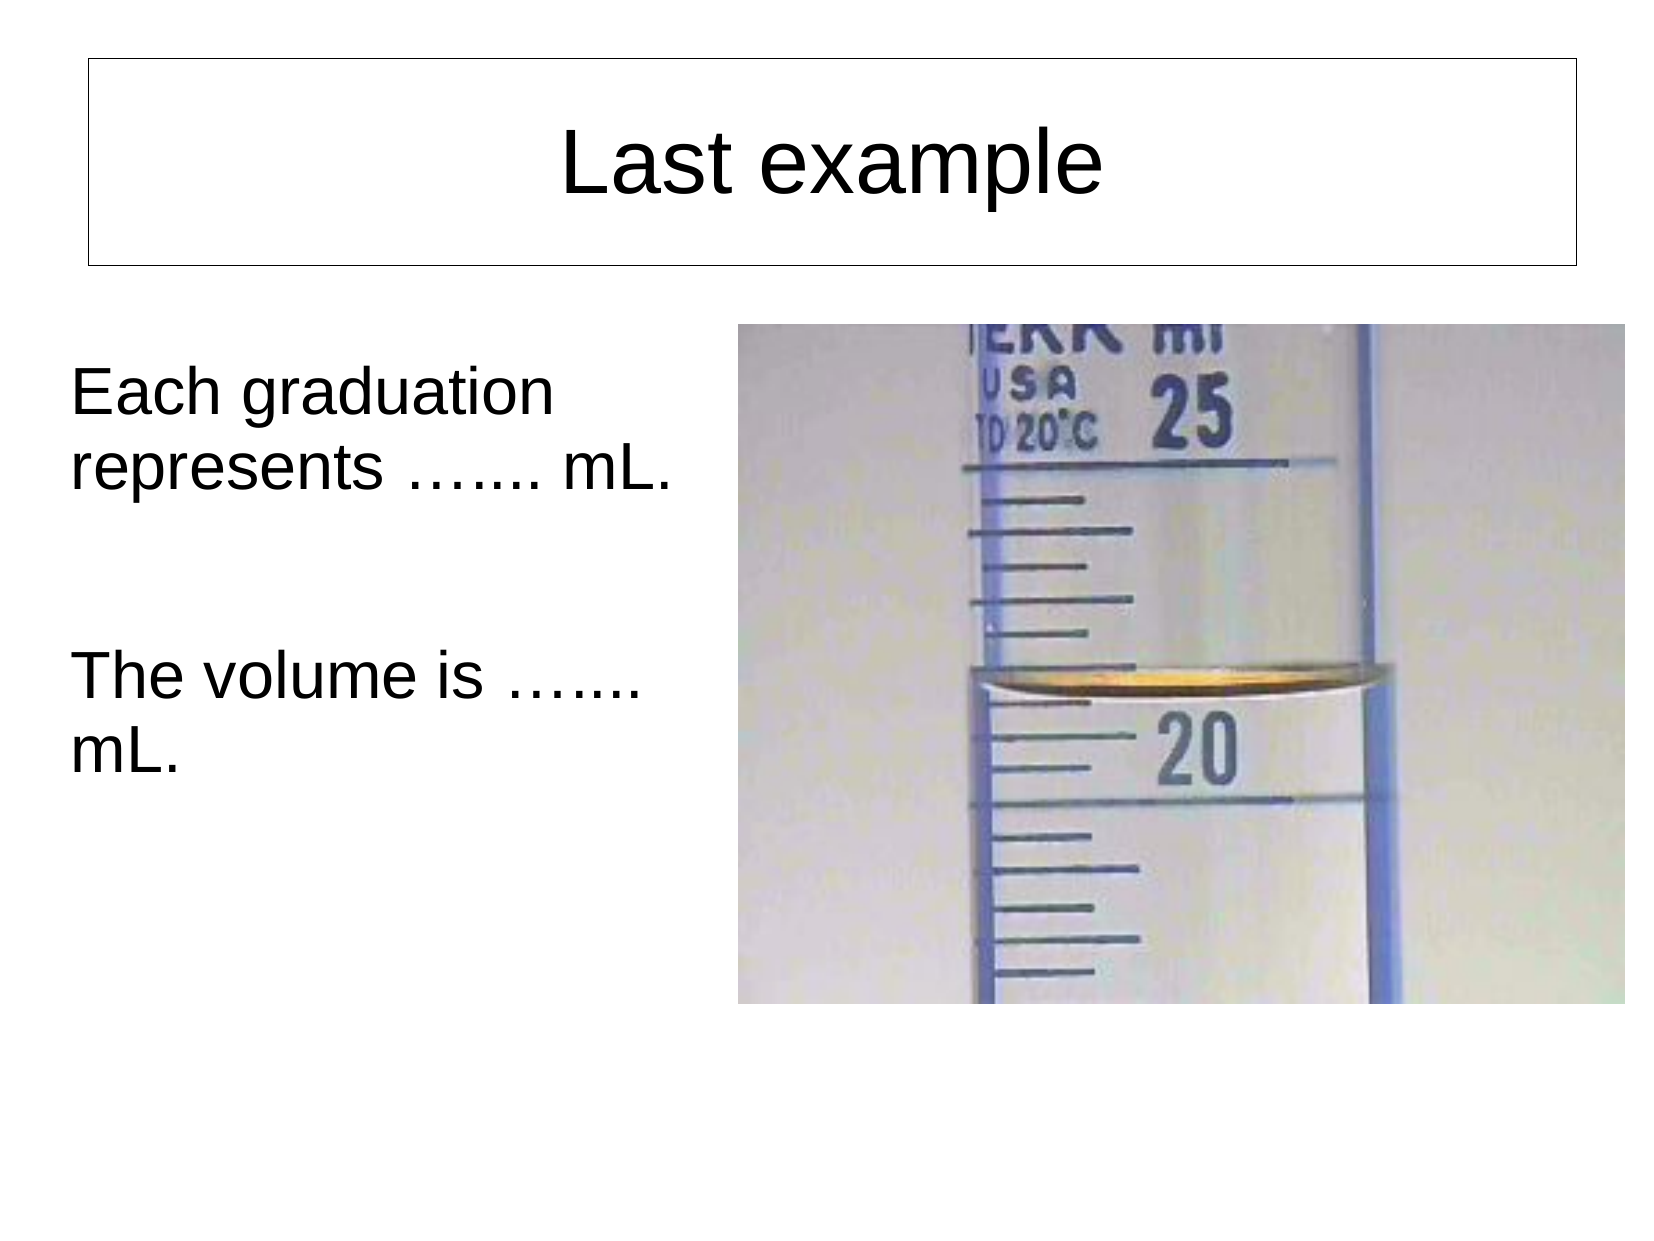

Last example
# Each graduation represents ….... mL.
The volume is ….... mL.